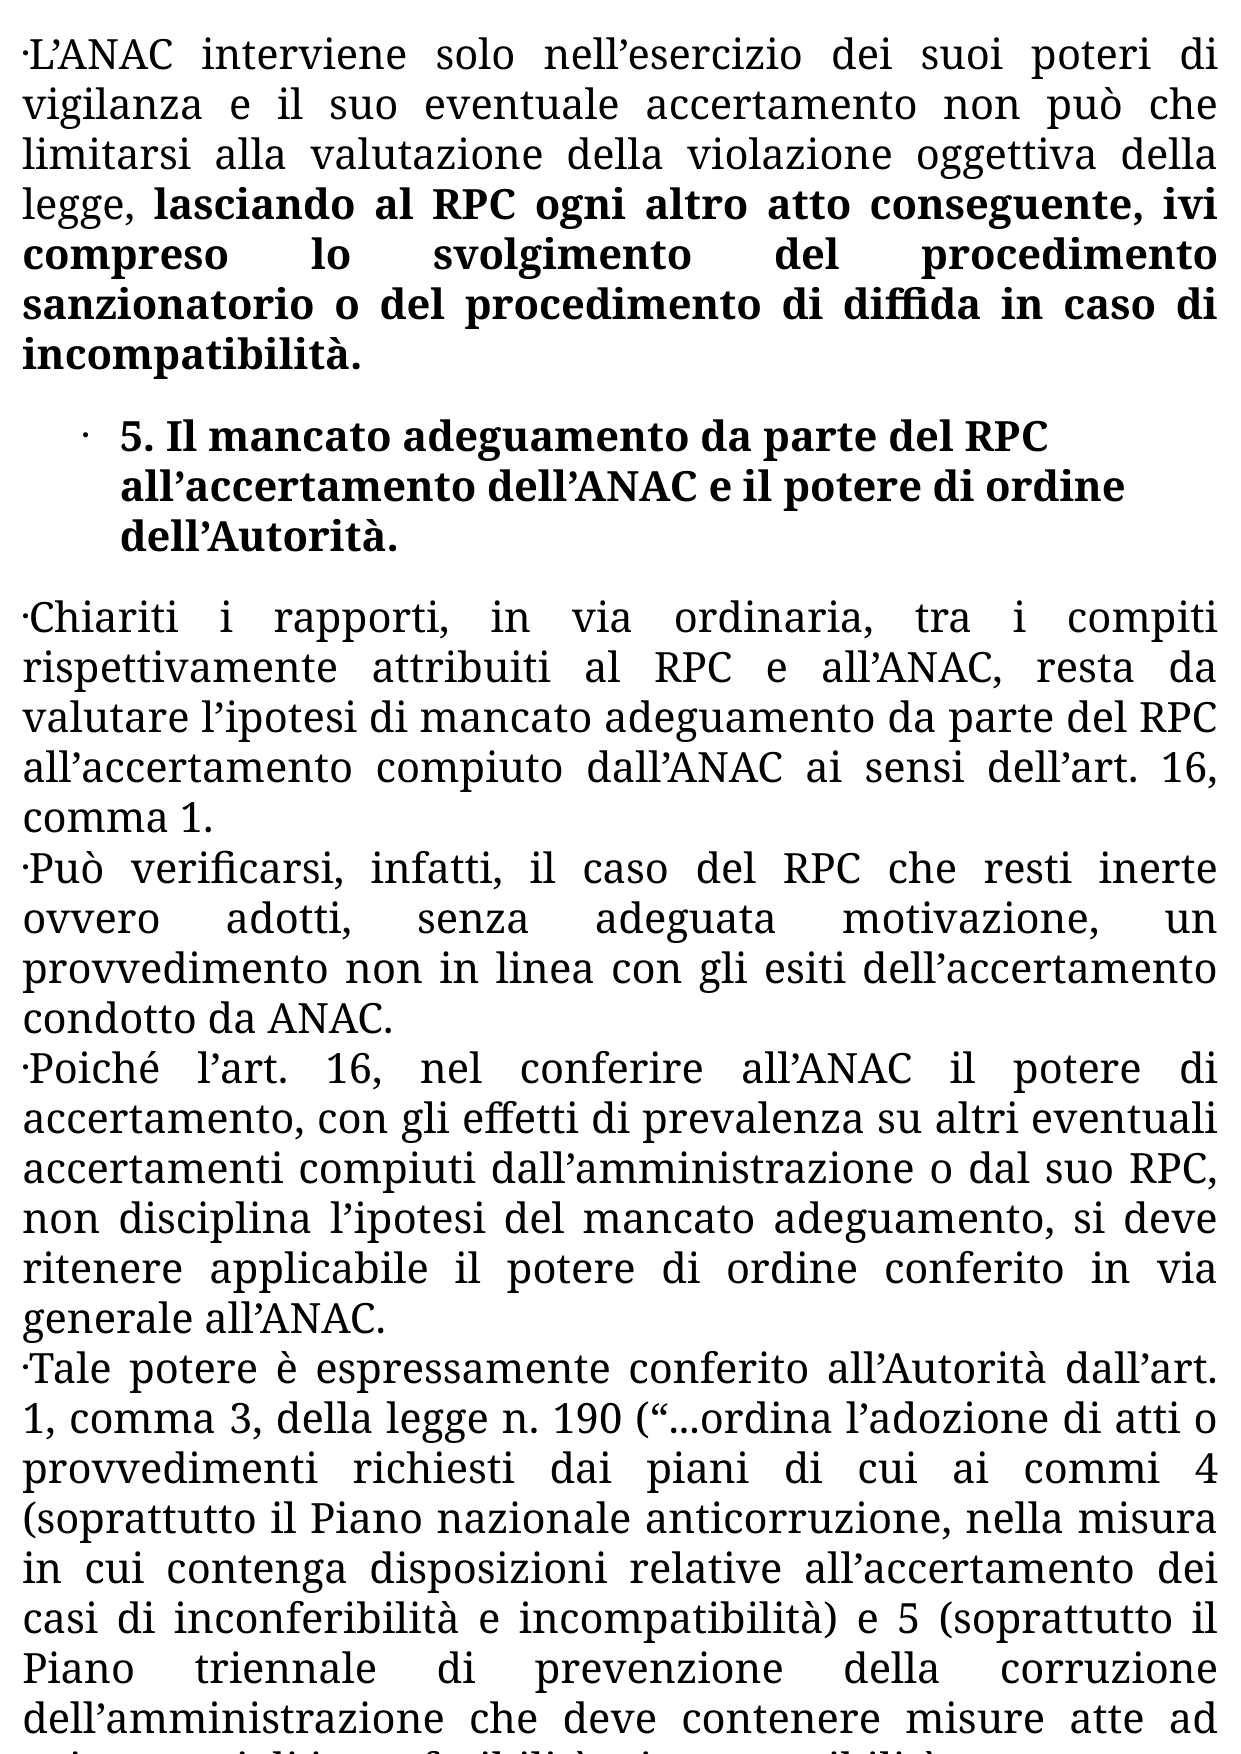

# L’ANAC interviene solo nell’esercizio dei suoi poteri di vigilanza e il suo eventuale accertamento non può che limitarsi alla valutazione della violazione oggettiva della legge, lasciando al RPC ogni altro atto conseguente, ivi compreso lo svolgimento del procedimento sanzionatorio o del procedimento di diffida in caso di incompatibilità.
5. Il mancato adeguamento da parte del RPC all’accertamento dell’ANAC e il potere di ordine dell’Autorità.
Chiariti i rapporti, in via ordinaria, tra i compiti rispettivamente attribuiti al RPC e all’ANAC, resta da valutare l’ipotesi di mancato adeguamento da parte del RPC all’accertamento compiuto dall’ANAC ai sensi dell’art. 16, comma 1.
Può verificarsi, infatti, il caso del RPC che resti inerte ovvero adotti, senza adeguata motivazione, un provvedimento non in linea con gli esiti dell’accertamento condotto da ANAC.
Poiché l’art. 16, nel conferire all’ANAC il potere di accertamento, con gli effetti di prevalenza su altri eventuali accertamenti compiuti dall’amministrazione o dal suo RPC, non disciplina l’ipotesi del mancato adeguamento, si deve ritenere applicabile il potere di ordine conferito in via generale all’ANAC.
Tale potere è espressamente conferito all’Autorità dall’art. 1, comma 3, della legge n. 190 (“...ordina l’adozione di atti o provvedimenti richiesti dai piani di cui ai commi 4 (soprattutto il Piano nazionale anticorruzione, nella misura in cui contenga disposizioni relative all’accertamento dei casi di inconferibilità e incompatibilità) e 5 (soprattutto il Piano triennale di prevenzione della corruzione dell’amministrazione che deve contenere misure atte ad evitare casi di inconferibilità e incompatibilità